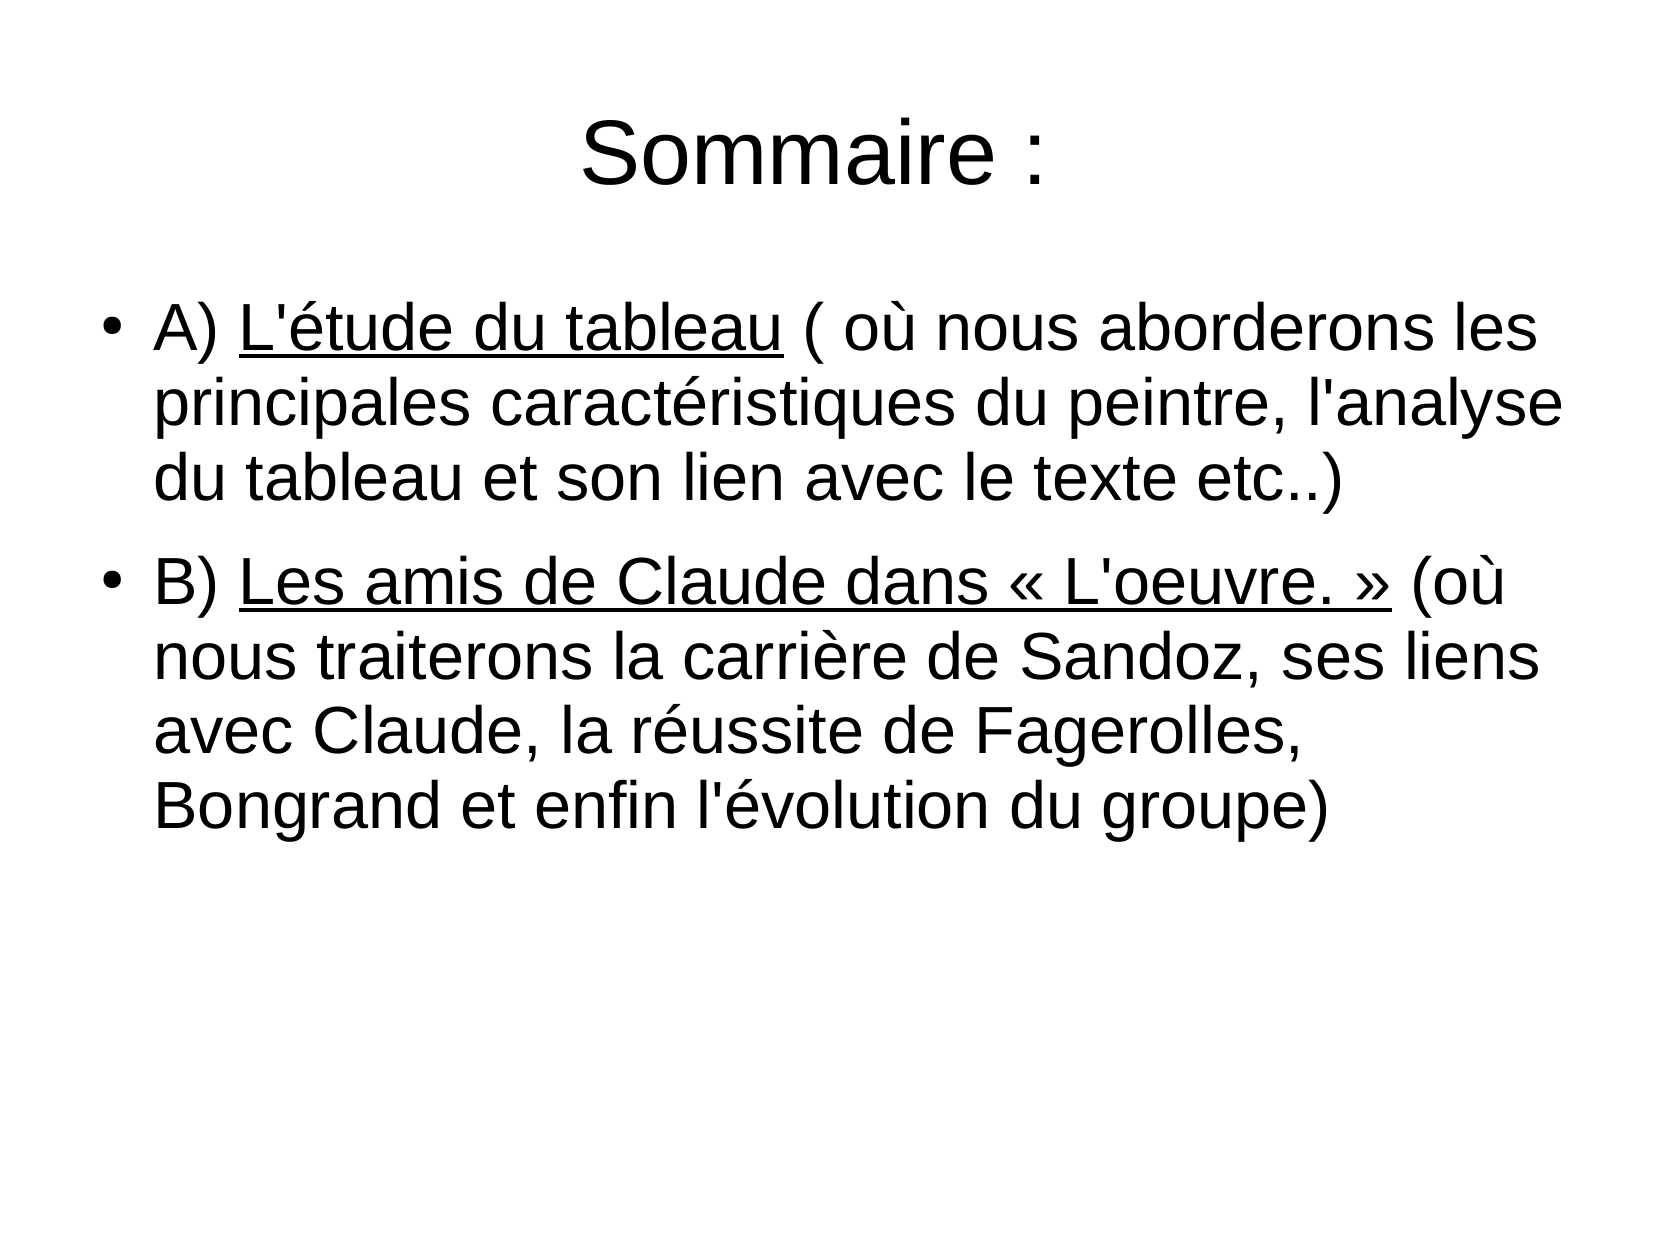

# Sommaire :
A) L'étude du tableau ( où nous aborderons les principales caractéristiques du peintre, l'analyse du tableau et son lien avec le texte etc..)
B) Les amis de Claude dans « L'oeuvre. » (où nous traiterons la carrière de Sandoz, ses liens avec Claude, la réussite de Fagerolles, Bongrand et enfin l'évolution du groupe)